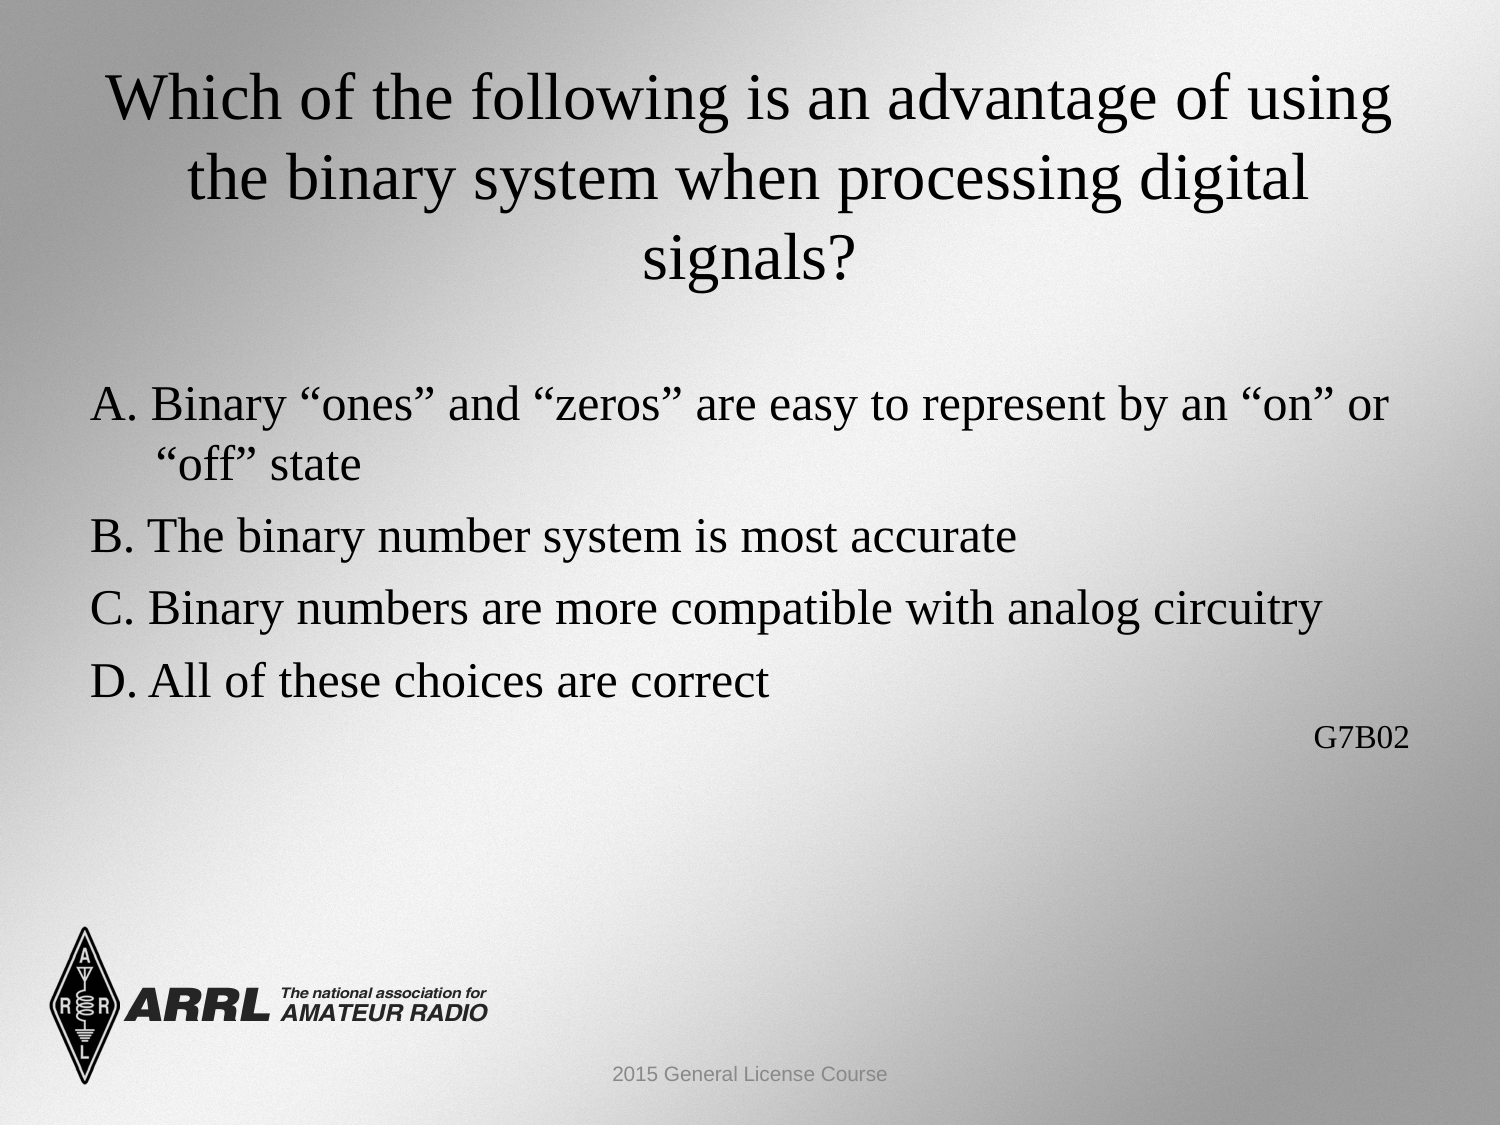

# Which of the following is an advantage of using the binary system when processing digital signals?
A. Binary “ones” and “zeros” are easy to represent by an “on” or “off” state
B. The binary number system is most accurate
C. Binary numbers are more compatible with analog circuitry
D. All of these choices are correct
 G7B02
2015 General License Course